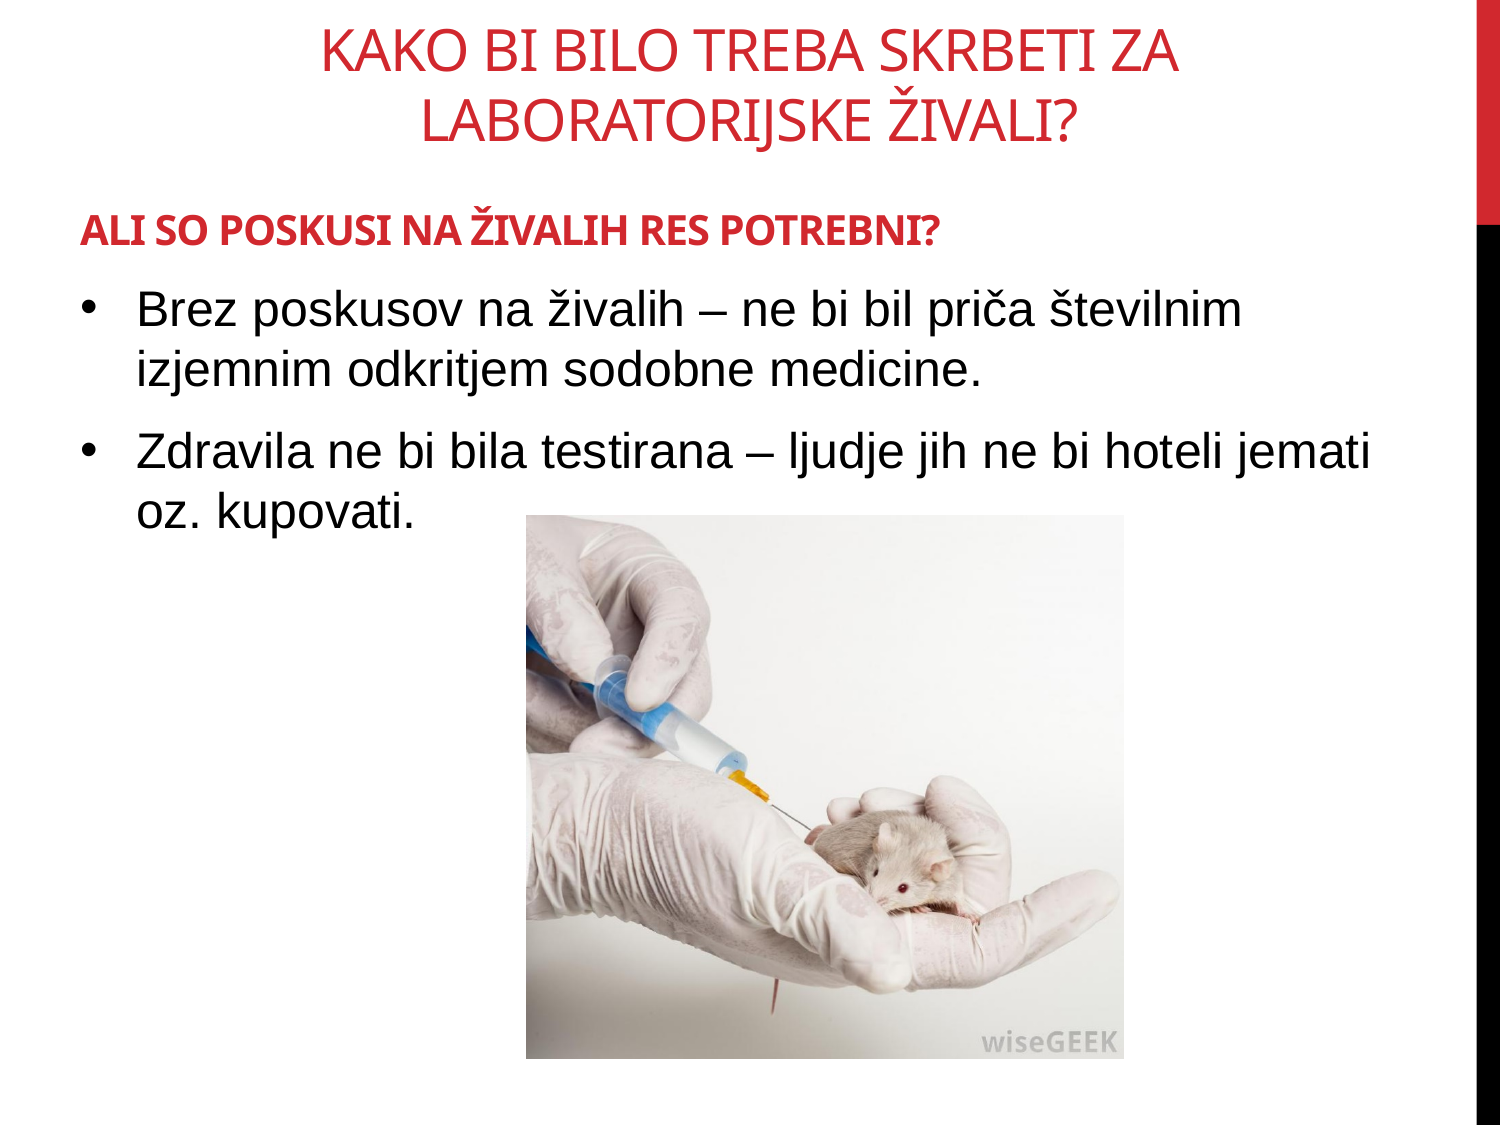

# Kako bi bilo treba skrbeti za laboratorijske živali?
Ali so poskusi na živalih res potrebni?
Brez poskusov na živalih – ne bi bil priča številnim izjemnim odkritjem sodobne medicine.
Zdravila ne bi bila testirana – ljudje jih ne bi hoteli jemati oz. kupovati.